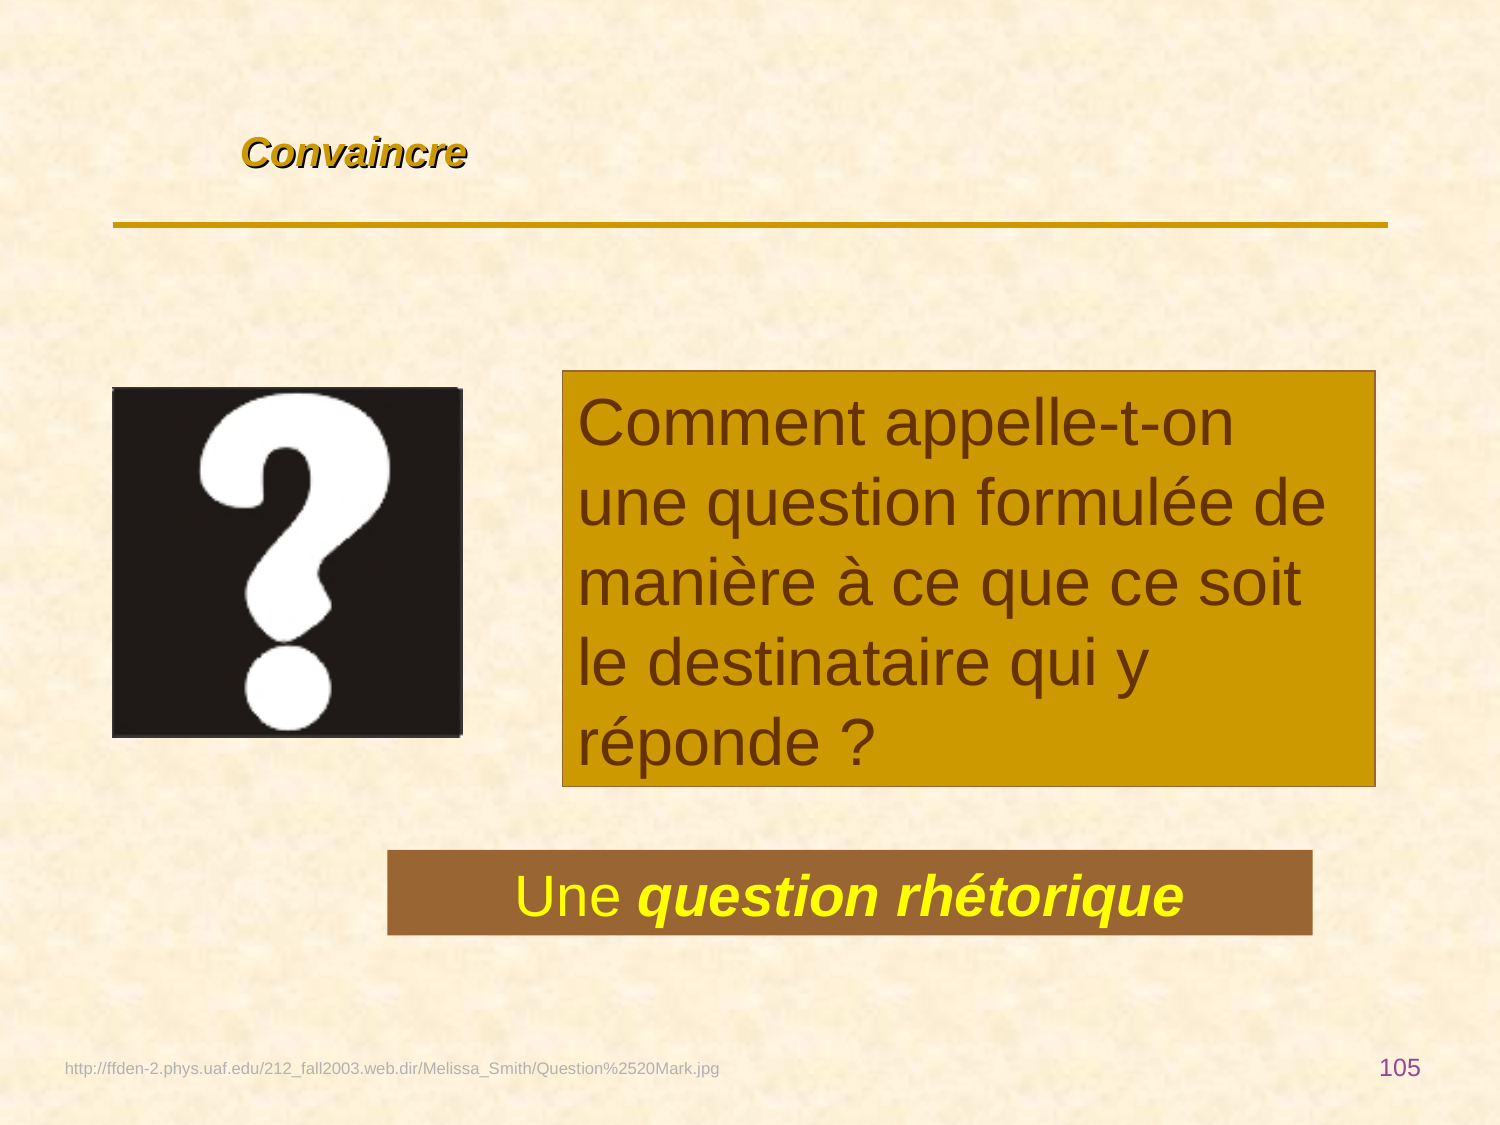

Convaincre
Comment appelle-t-on une question formulée de manière à ce que ce soit le destinataire qui y réponde ?
Une question rhétorique
105
http://ffden-2.phys.uaf.edu/212_fall2003.web.dir/Melissa_Smith/Question%2520Mark.jpg